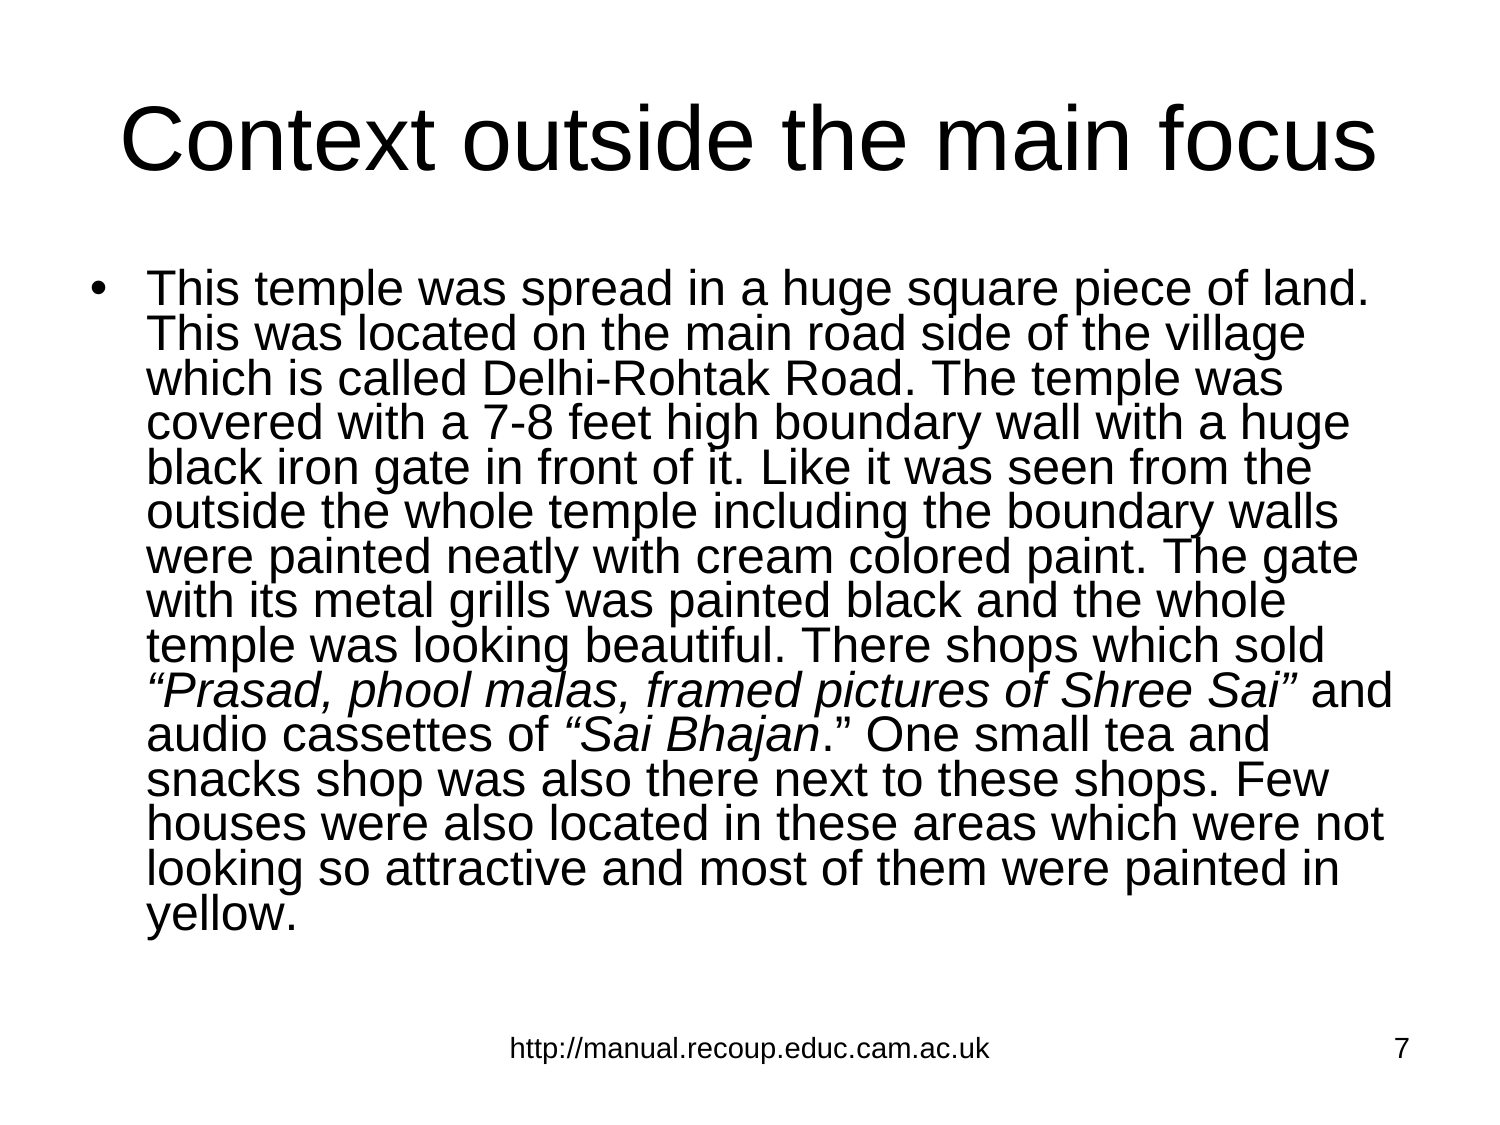

# Context outside the main focus
This temple was spread in a huge square piece of land. This was located on the main road side of the village which is called Delhi-Rohtak Road. The temple was covered with a 7-8 feet high boundary wall with a huge black iron gate in front of it. Like it was seen from the outside the whole temple including the boundary walls were painted neatly with cream colored paint. The gate with its metal grills was painted black and the whole temple was looking beautiful. There shops which sold “Prasad, phool malas, framed pictures of Shree Sai” and audio cassettes of “Sai Bhajan.” One small tea and snacks shop was also there next to these shops. Few houses were also located in these areas which were not looking so attractive and most of them were painted in yellow.
http://manual.recoup.educ.cam.ac.uk
7